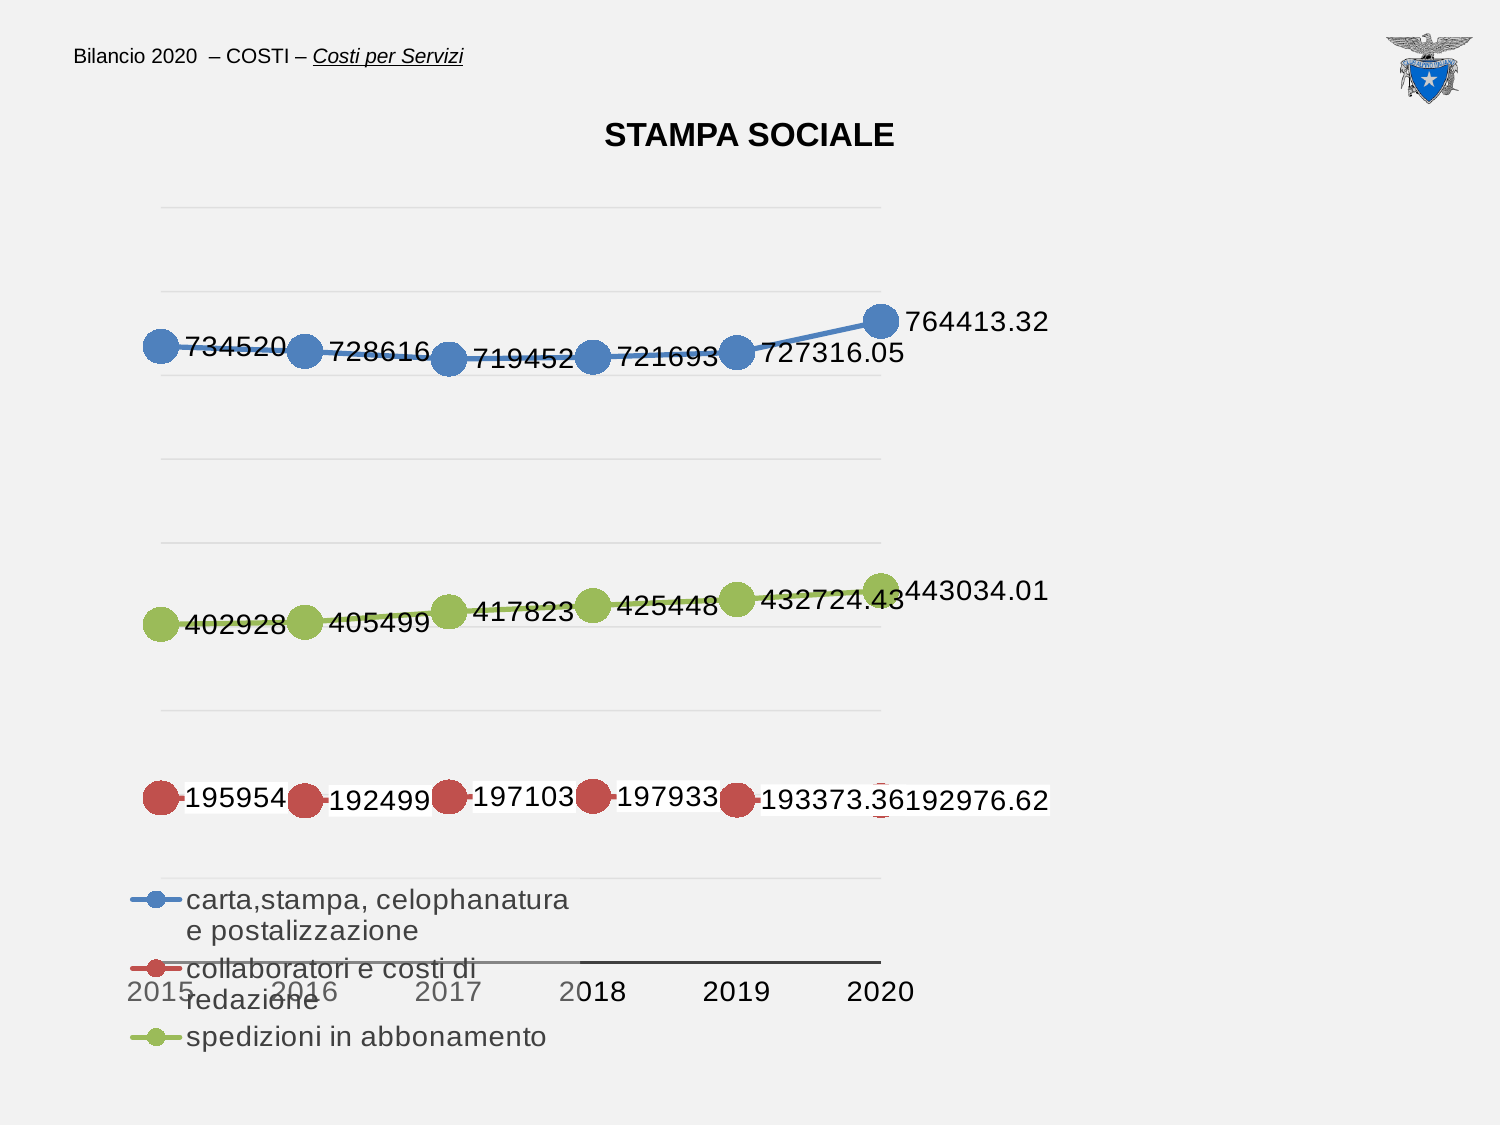

Bilancio 2020 – COSTI – Costi per Servizi
STAMPA SOCIALE
### Chart
| Category | carta,stampa, celophanatura e postalizzazione | collaboratori e costi di redazione | spedizioni in abbonamento |
|---|---|---|---|
| 2015 | 734520.0 | 195954.0 | 402928.0 |
| 2016 | 728616.0 | 192499.0 | 405499.0 |
| 2017 | 719452.0 | 197103.0 | 417823.0 |
| 2018 | 721693.0 | 197933.0 | 425448.0 |
| 2019 | 727316.05 | 193373.36 | 432724.43 |
| 2020 | 764413.32 | 192976.62 | 443034.01 |